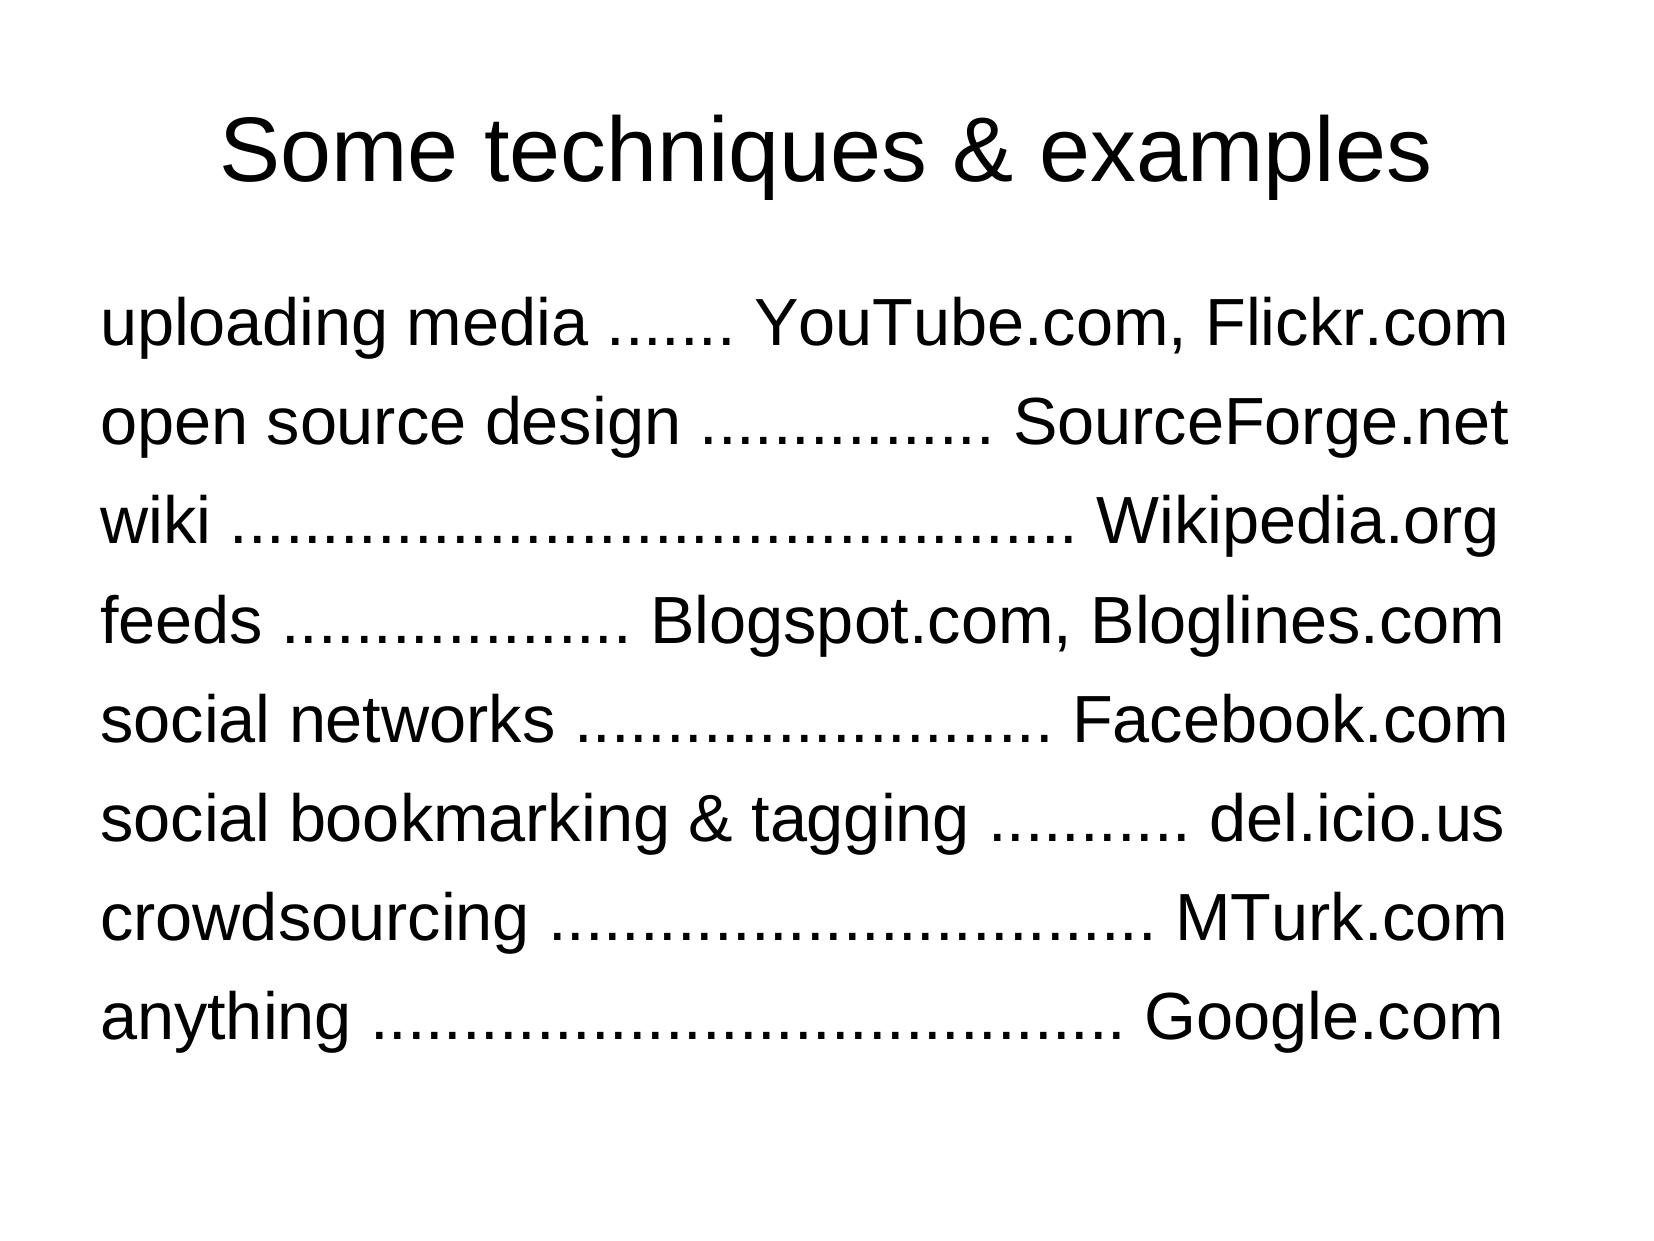

# Some techniques & examples
uploading media ....... YouTube.com, Flickr.com
open source design ................ SourceForge.net
wiki .............................................. Wikipedia.org
feeds ................... Blogspot.com, Bloglines.com
social networks .......................... Facebook.com
social bookmarking & tagging ........... del.icio.us
crowdsourcing ................................. MTurk.com
anything ......................................... Google.com